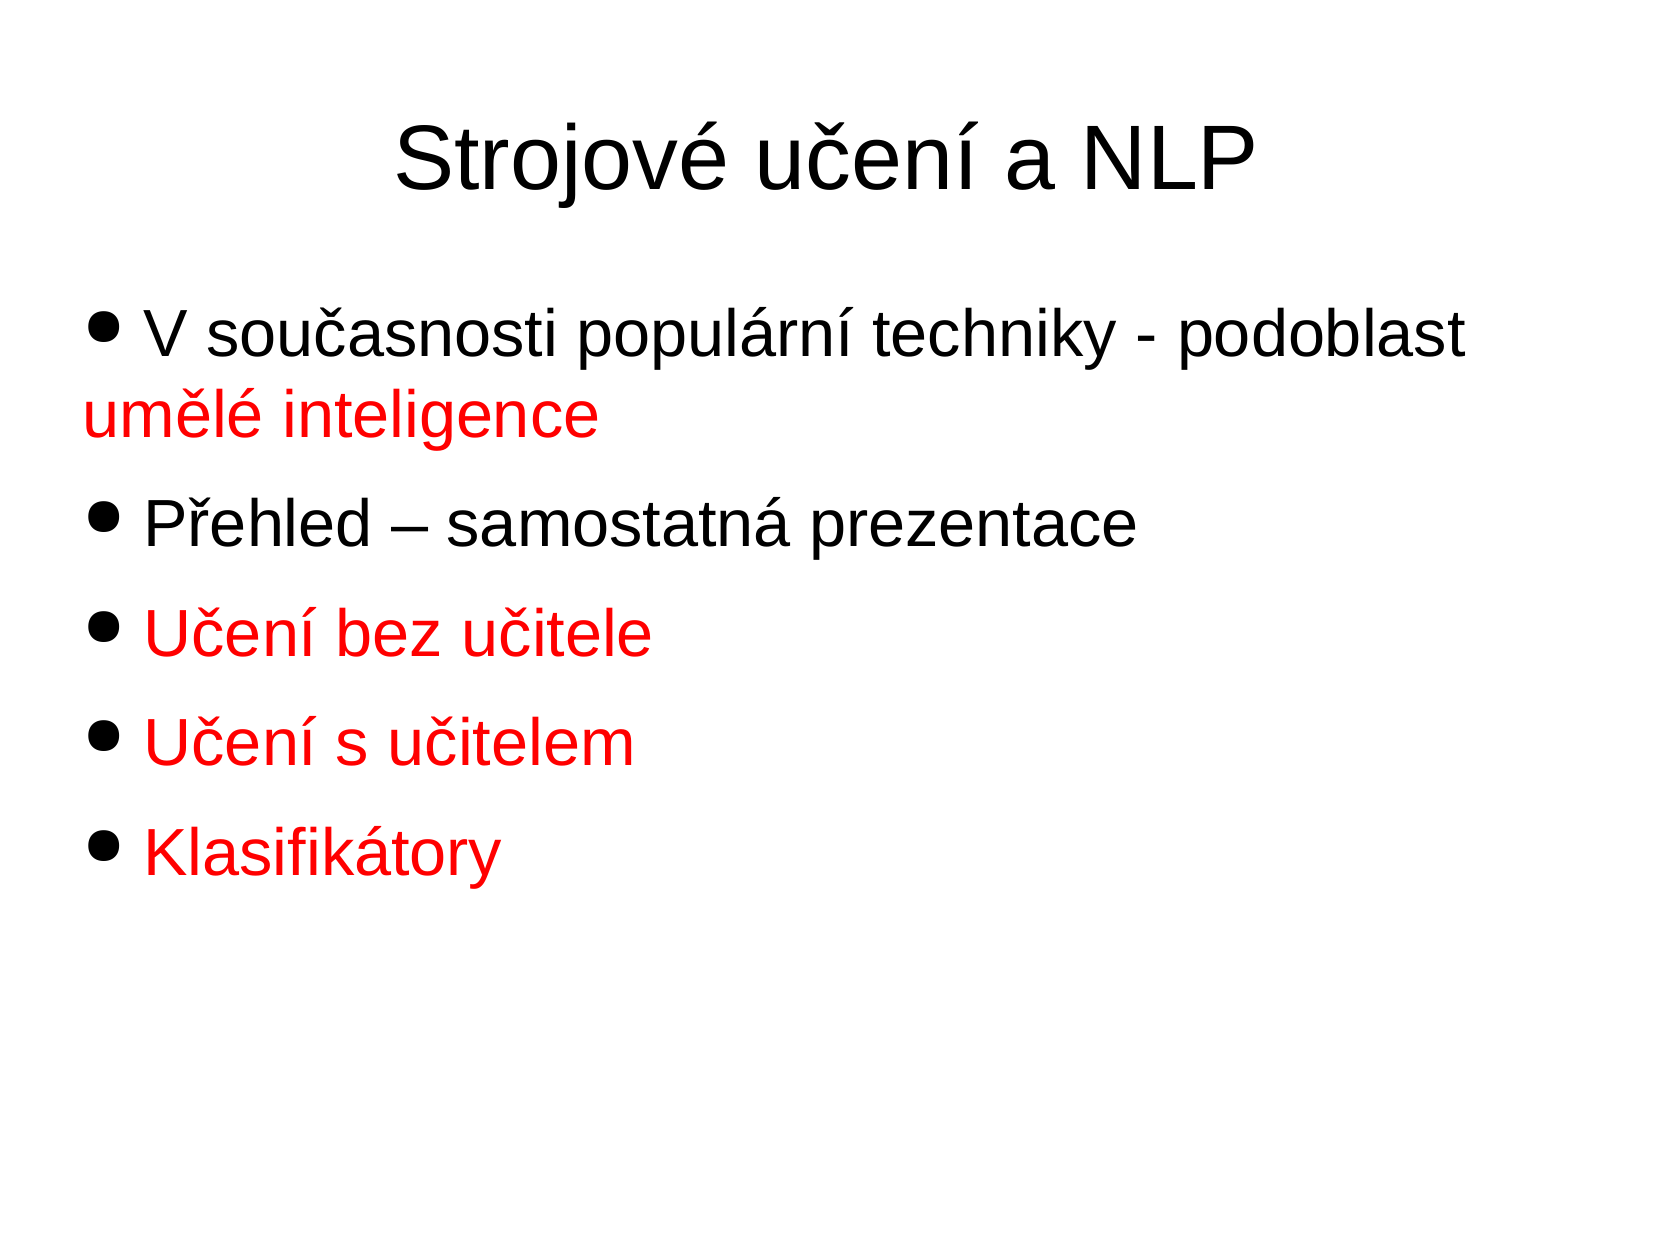

# Strojové učení a NLP
 V současnosti populární techniky - podoblast umělé inteligence
 Přehled – samostatná prezentace
 Učení bez učitele
 Učení s učitelem
 Klasifikátory